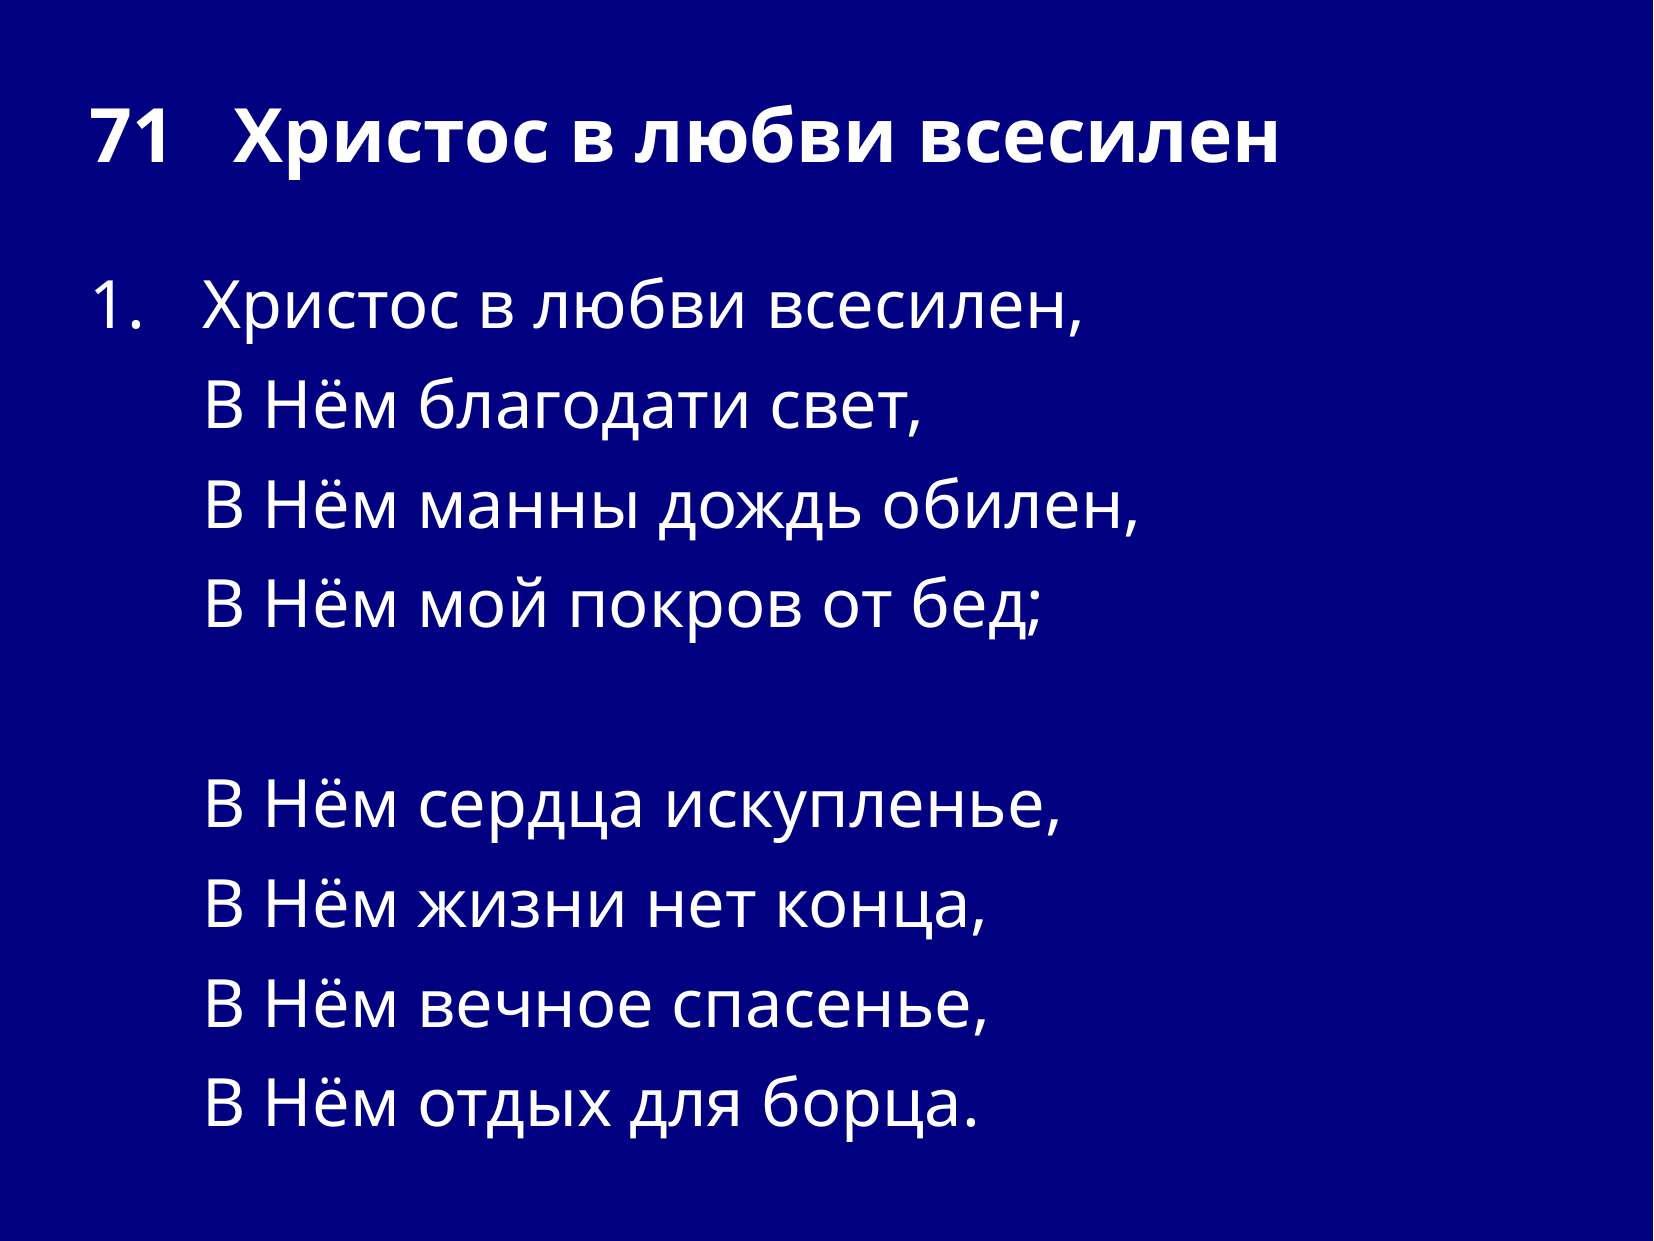

71 Христос в любви всесилен
1.	Христос в любви всесилен,
	В Нём благодати свет,
	В Нём манны дождь обилен,
	В Нём мой покров от бед;
	В Нём сердца искупленье,
	В Нём жизни нет конца,
	В Нём вечное спасенье,
	В Нём отдых для борца.